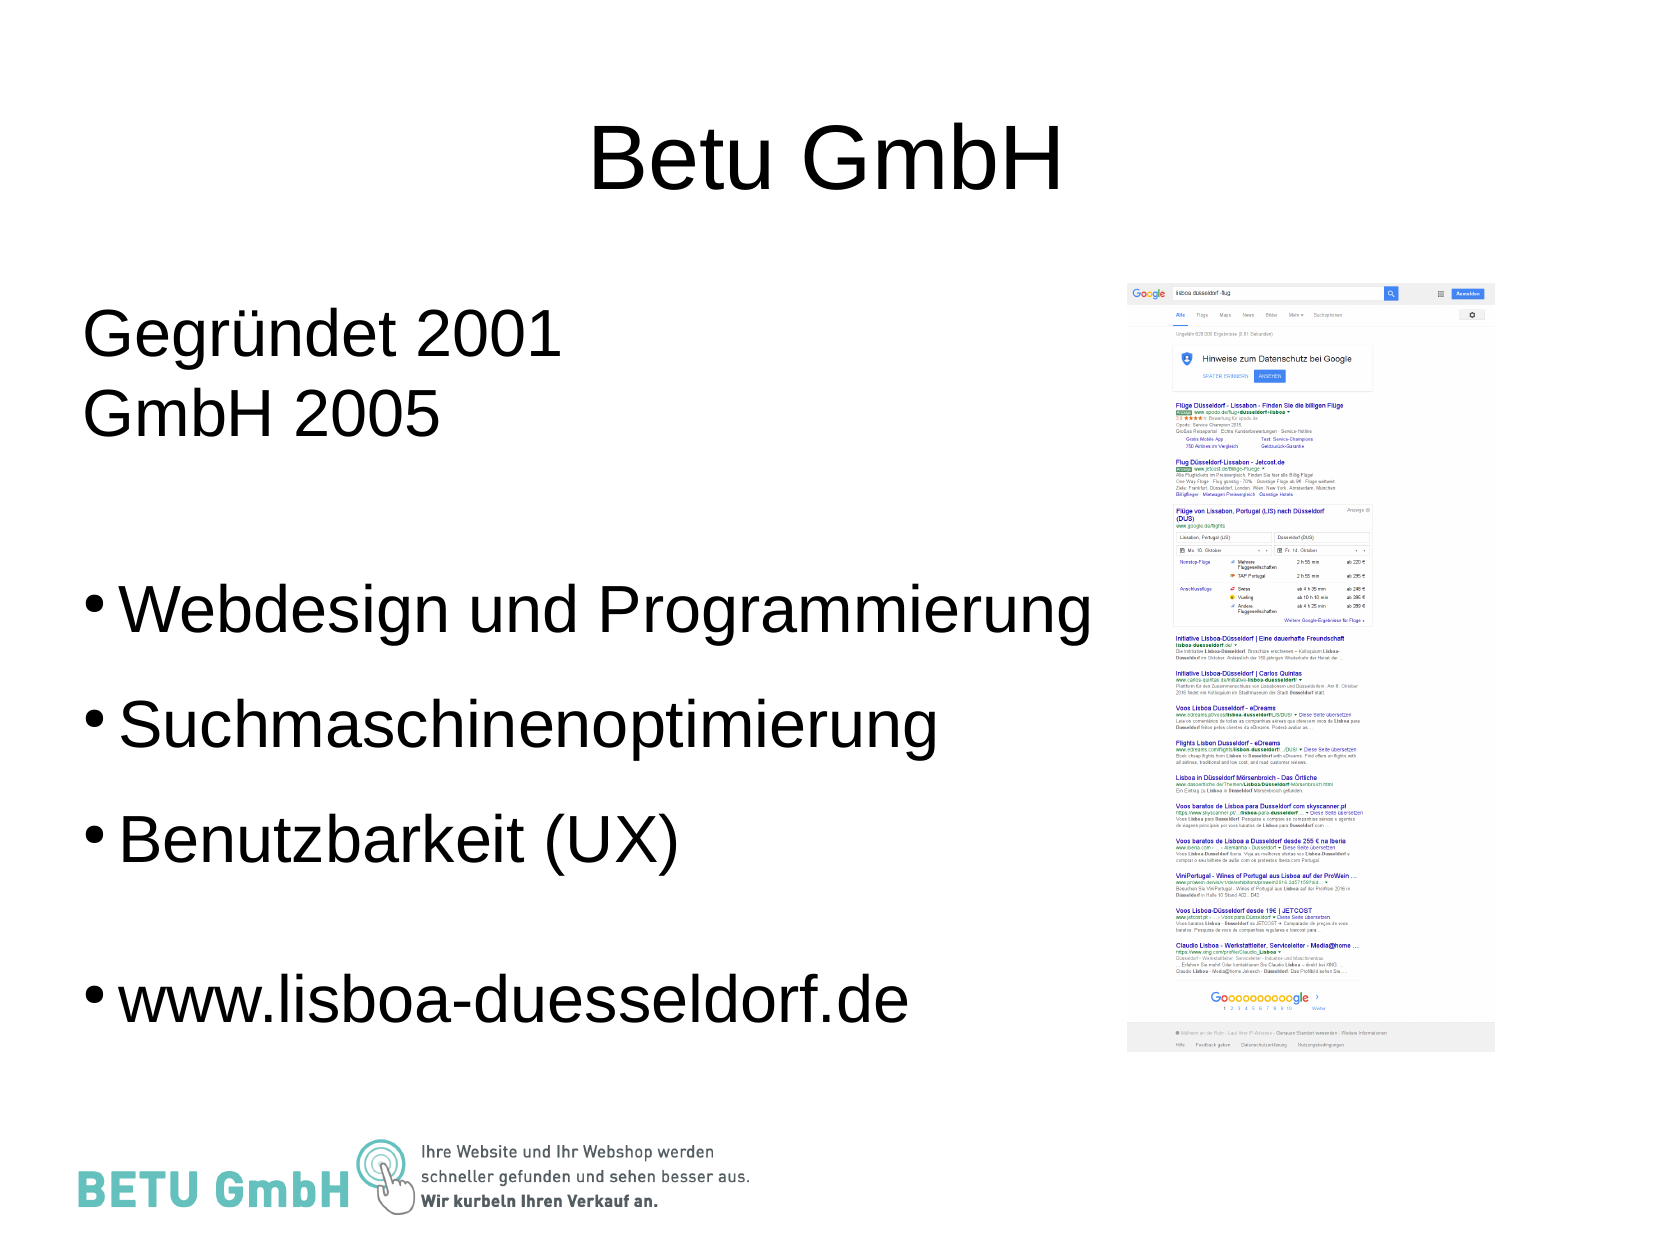

Betu GmbH
Gegründet 2001
GmbH 2005
Webdesign und Programmierung
Suchmaschinenoptimierung
Benutzbarkeit (UX)
www.lisboa-duesseldorf.de